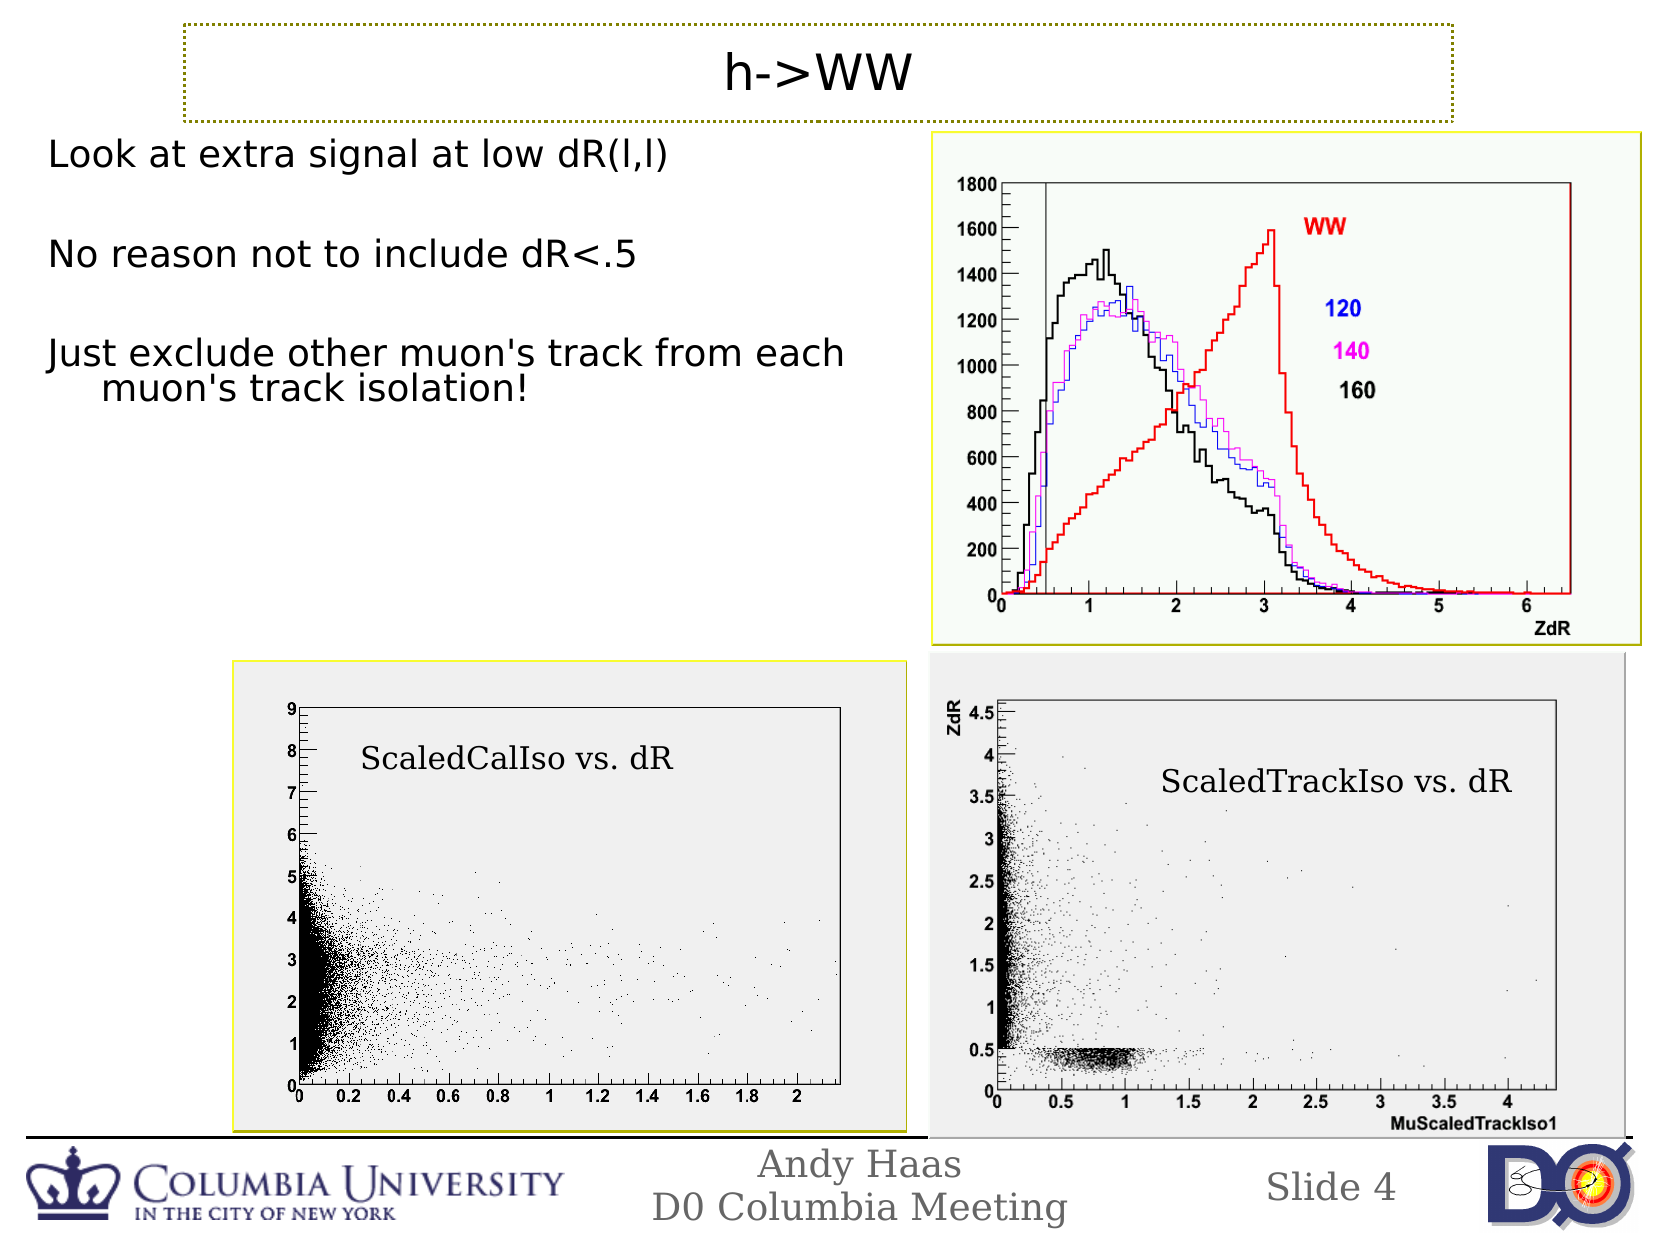

# h->WW
Look at extra signal at low dR(l,l)
No reason not to include dR<.5
Just exclude other muon's track from each muon's track isolation!
ScaledCalIso vs. dR
ScaledTrackIso vs. dR